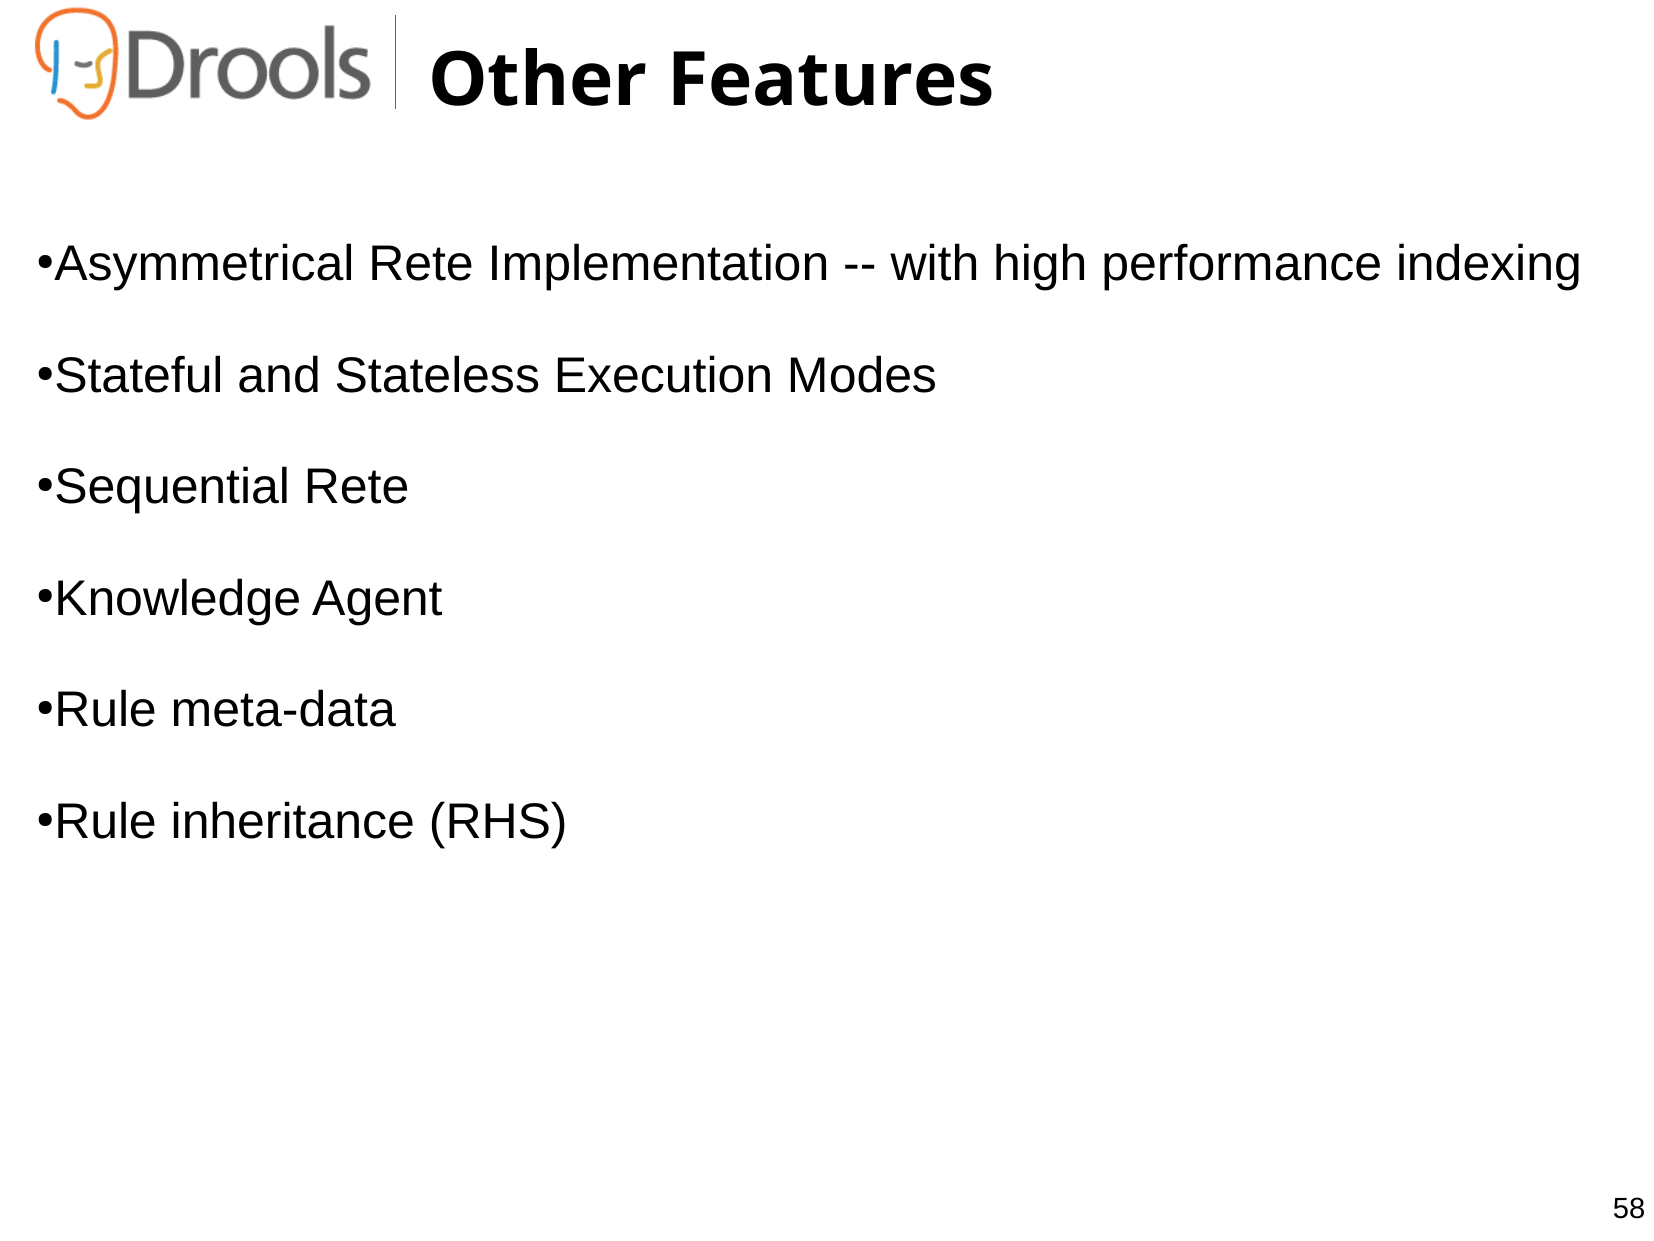

# Other Features
Asymmetrical Rete Implementation -- with high performance indexing
Stateful and Stateless Execution Modes
Sequential Rete
Knowledge Agent
Rule meta-data
Rule inheritance (RHS)